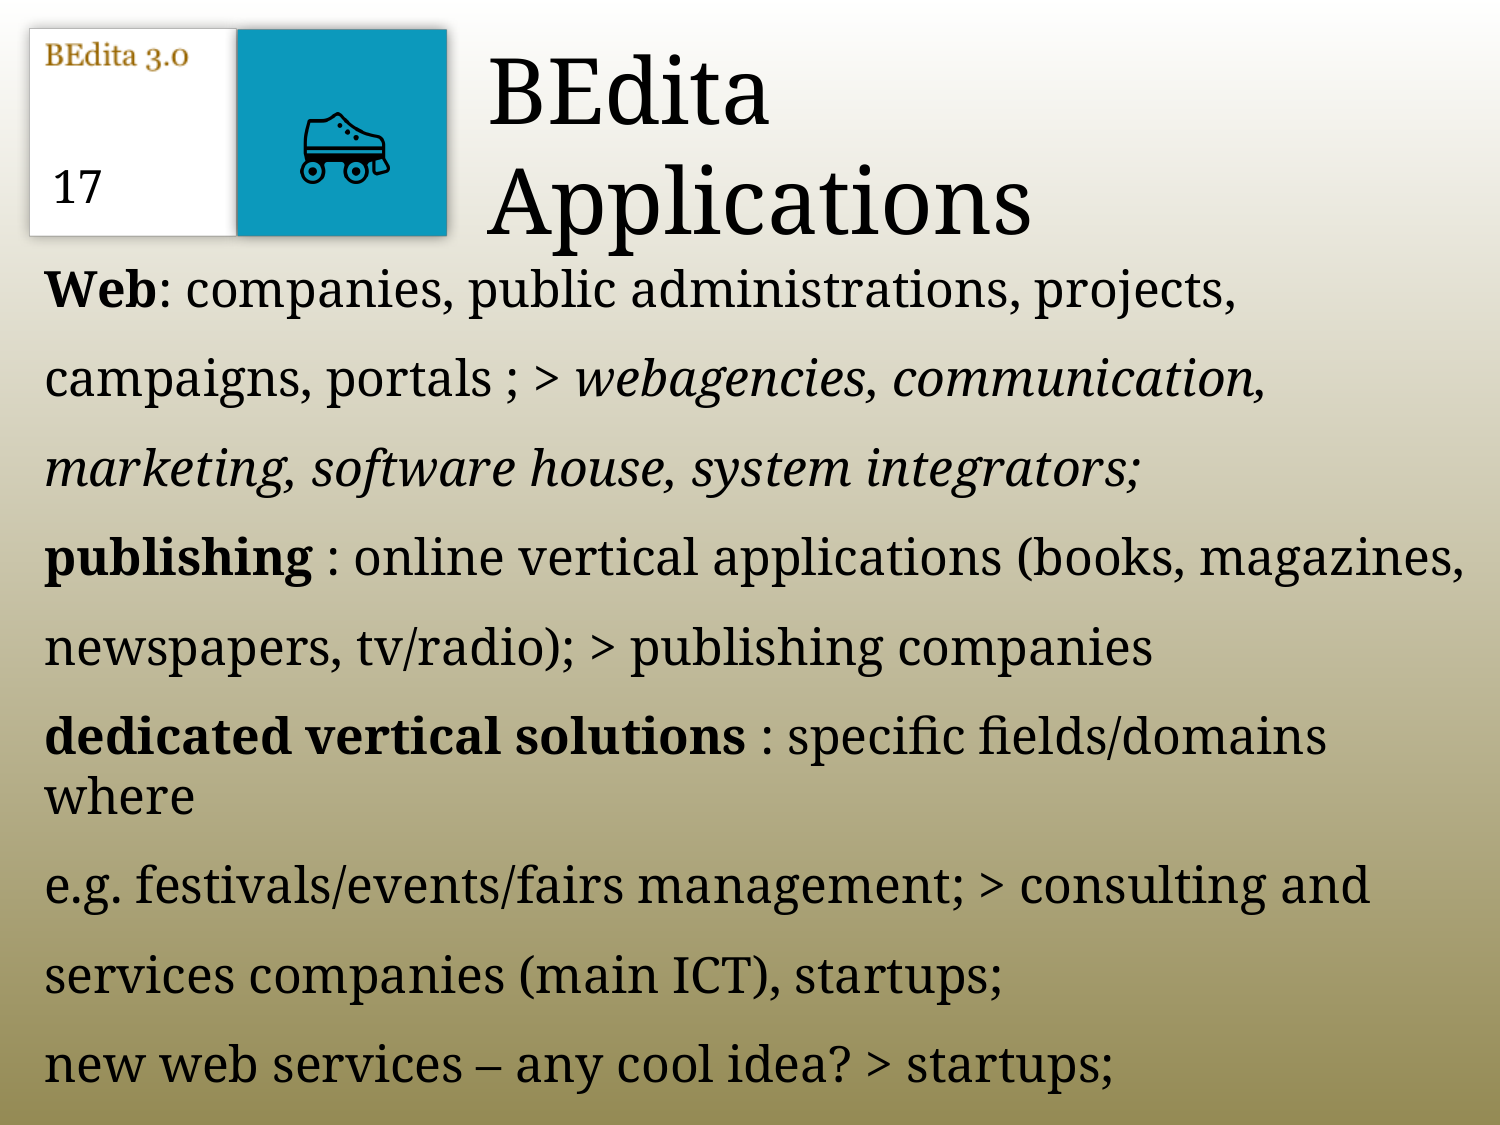

BEdita Applications
Web: companies, public administrations, projects,
campaigns, portals ; > webagencies, communication,
marketing, software house, system integrators;
publishing : online vertical applications (books, magazines,
newspapers, tv/radio); > publishing companies
dedicated vertical solutions : specific fields/domains where
e.g. festivals/events/fairs management; > consulting and
services companies (main ICT), startups;
new web services – any cool idea? > startups;